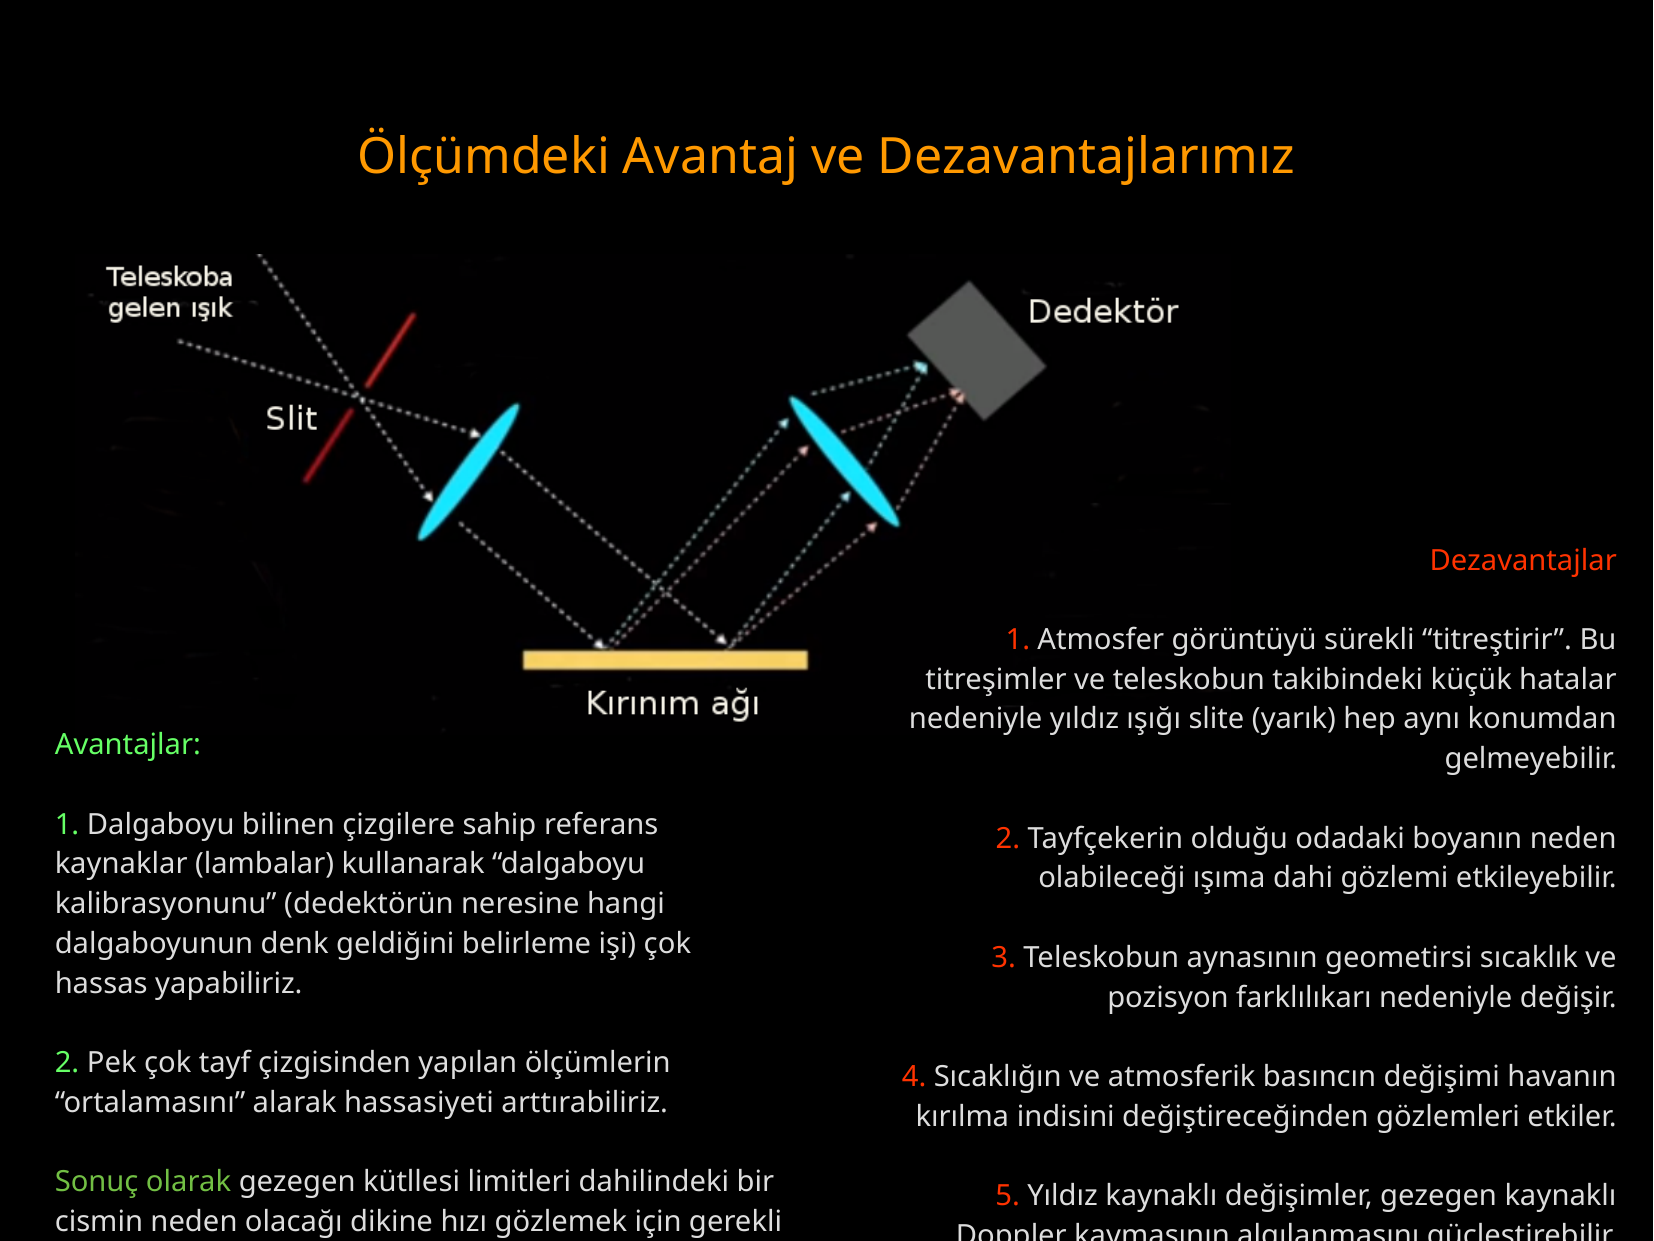

# Ölçümdeki Avantaj ve Dezavantajlarımız
Dezavantajlar
1. Atmosfer görüntüyü sürekli “titreştirir”. Bu titreşimler ve teleskobun takibindeki küçük hatalar nedeniyle yıldız ışığı slite (yarık) hep aynı konumdan gelmeyebilir.
2. Tayfçekerin olduğu odadaki boyanın neden olabileceği ışıma dahi gözlemi etkileyebilir.
3. Teleskobun aynasının geometirsi sıcaklık ve pozisyon farklılıkarı nedeniyle değişir.
4. Sıcaklığın ve atmosferik basıncın değişimi havanın kırılma indisini değiştireceğinden gözlemleri etkiler.
5. Yıldız kaynaklı değişimler, gezegen kaynaklı Doppler kaymasının algılanmasını güçleştirebilir.
Avantajlar:
1. Dalgaboyu bilinen çizgilere sahip referans kaynaklar (lambalar) kullanarak “dalgaboyu kalibrasyonunu” (dedektörün neresine hangi dalgaboyunun denk geldiğini belirleme işi) çok hassas yapabiliriz.
2. Pek çok tayf çizgisinden yapılan ölçümlerin “ortalamasını” alarak hassasiyeti arttırabiliriz.
Sonuç olarak gezegen kütllesi limitleri dahilindeki bir cismin neden olacağı dikine hızı gözlemek için gerekli hassasiyete ulaşabiliriz!